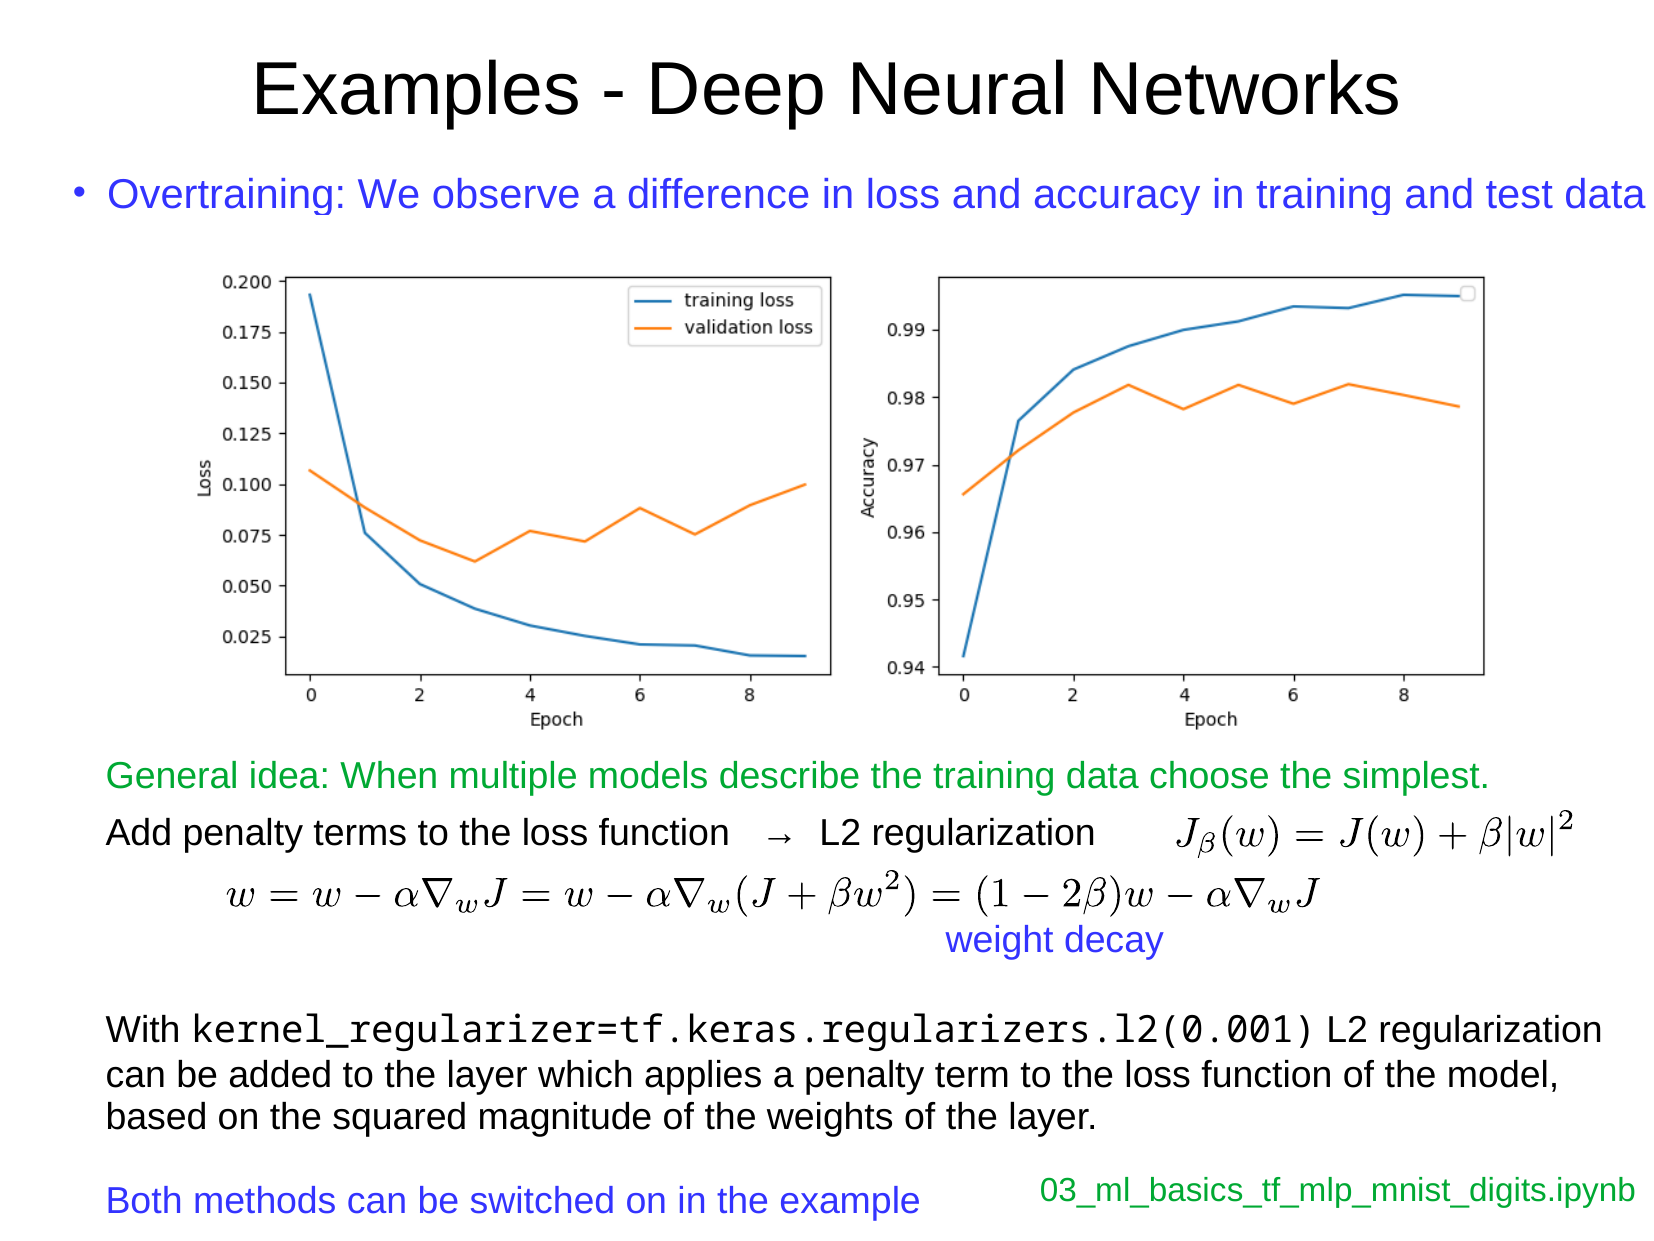

# Examples - Deep Neural Networks
 Overtraining: We observe a difference in loss and accuracy in training and test data
General idea: When multiple models describe the training data choose the simplest.
Add penalty terms to the loss function → L2 regularization
 weight decay
With kernel_regularizer=tf.keras.regularizers.l2(0.001) L2 regularization
can be added to the layer which applies a penalty term to the loss function of the model, based on the squared magnitude of the weights of the layer.
Both methods can be switched on in the example
03_ml_basics_tf_mlp_mnist_digits.ipynb